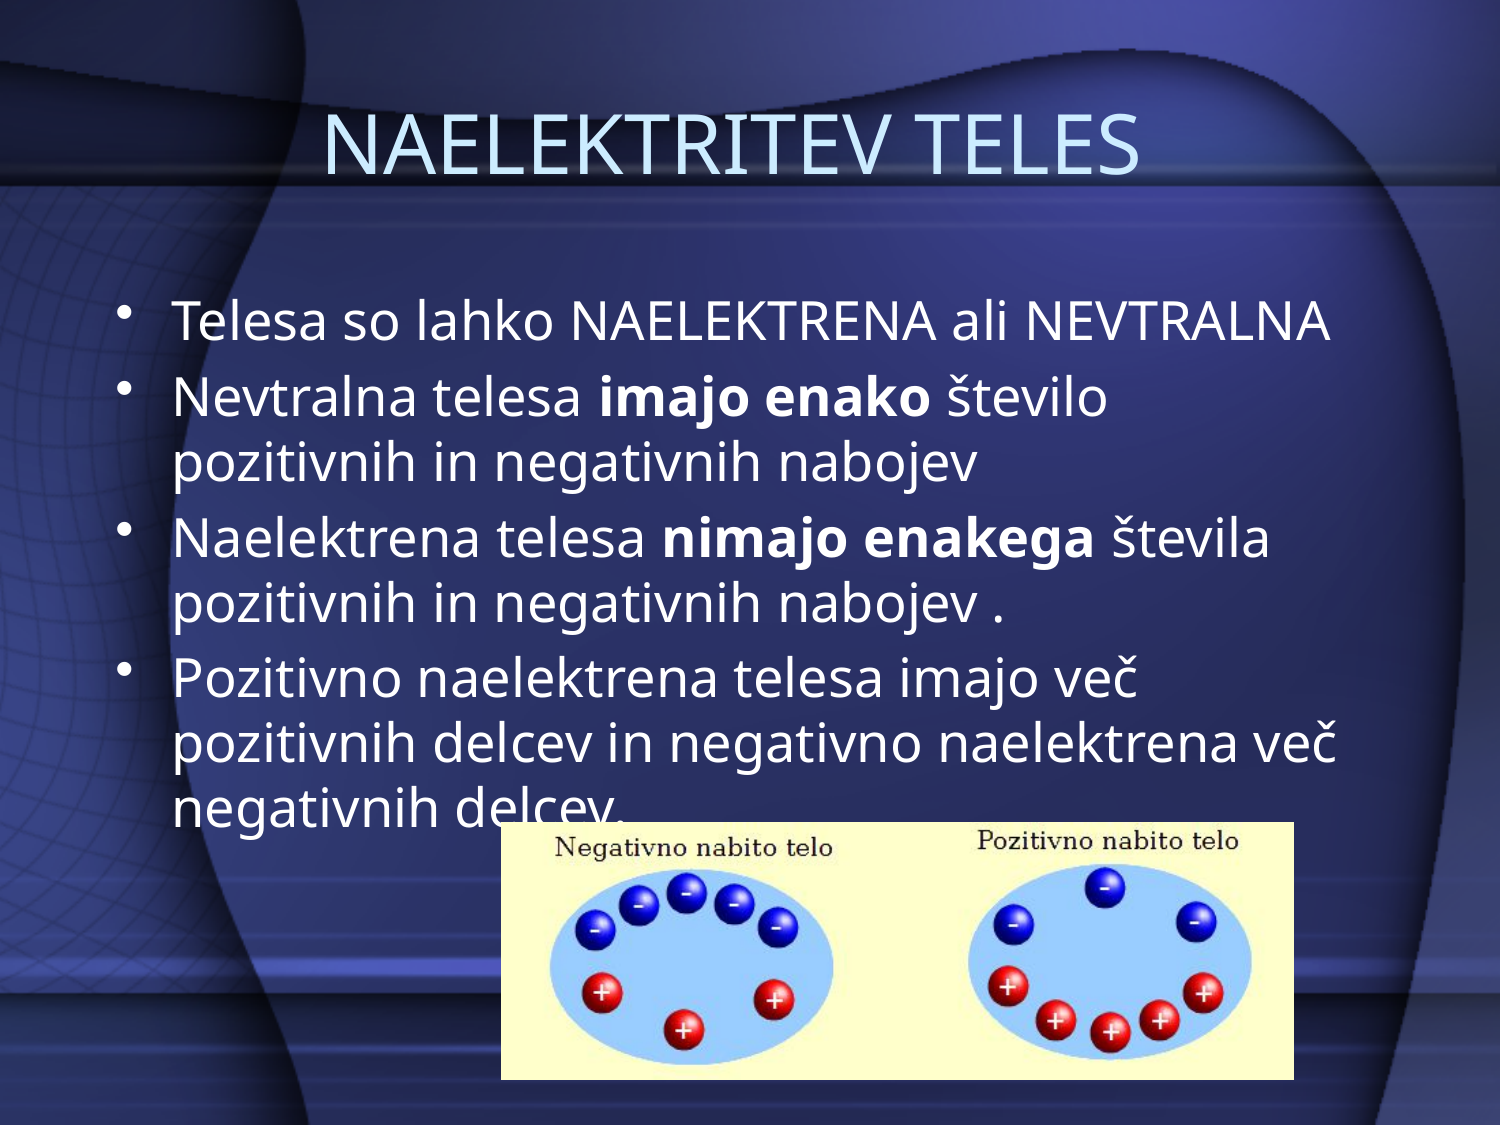

# NAELEKTRITEV TELES
Telesa so lahko NAELEKTRENA ali NEVTRALNA
Nevtralna telesa imajo enako število pozitivnih in negativnih nabojev
Naelektrena telesa nimajo enakega števila pozitivnih in negativnih nabojev .
Pozitivno naelektrena telesa imajo več pozitivnih delcev in negativno naelektrena več negativnih delcev.